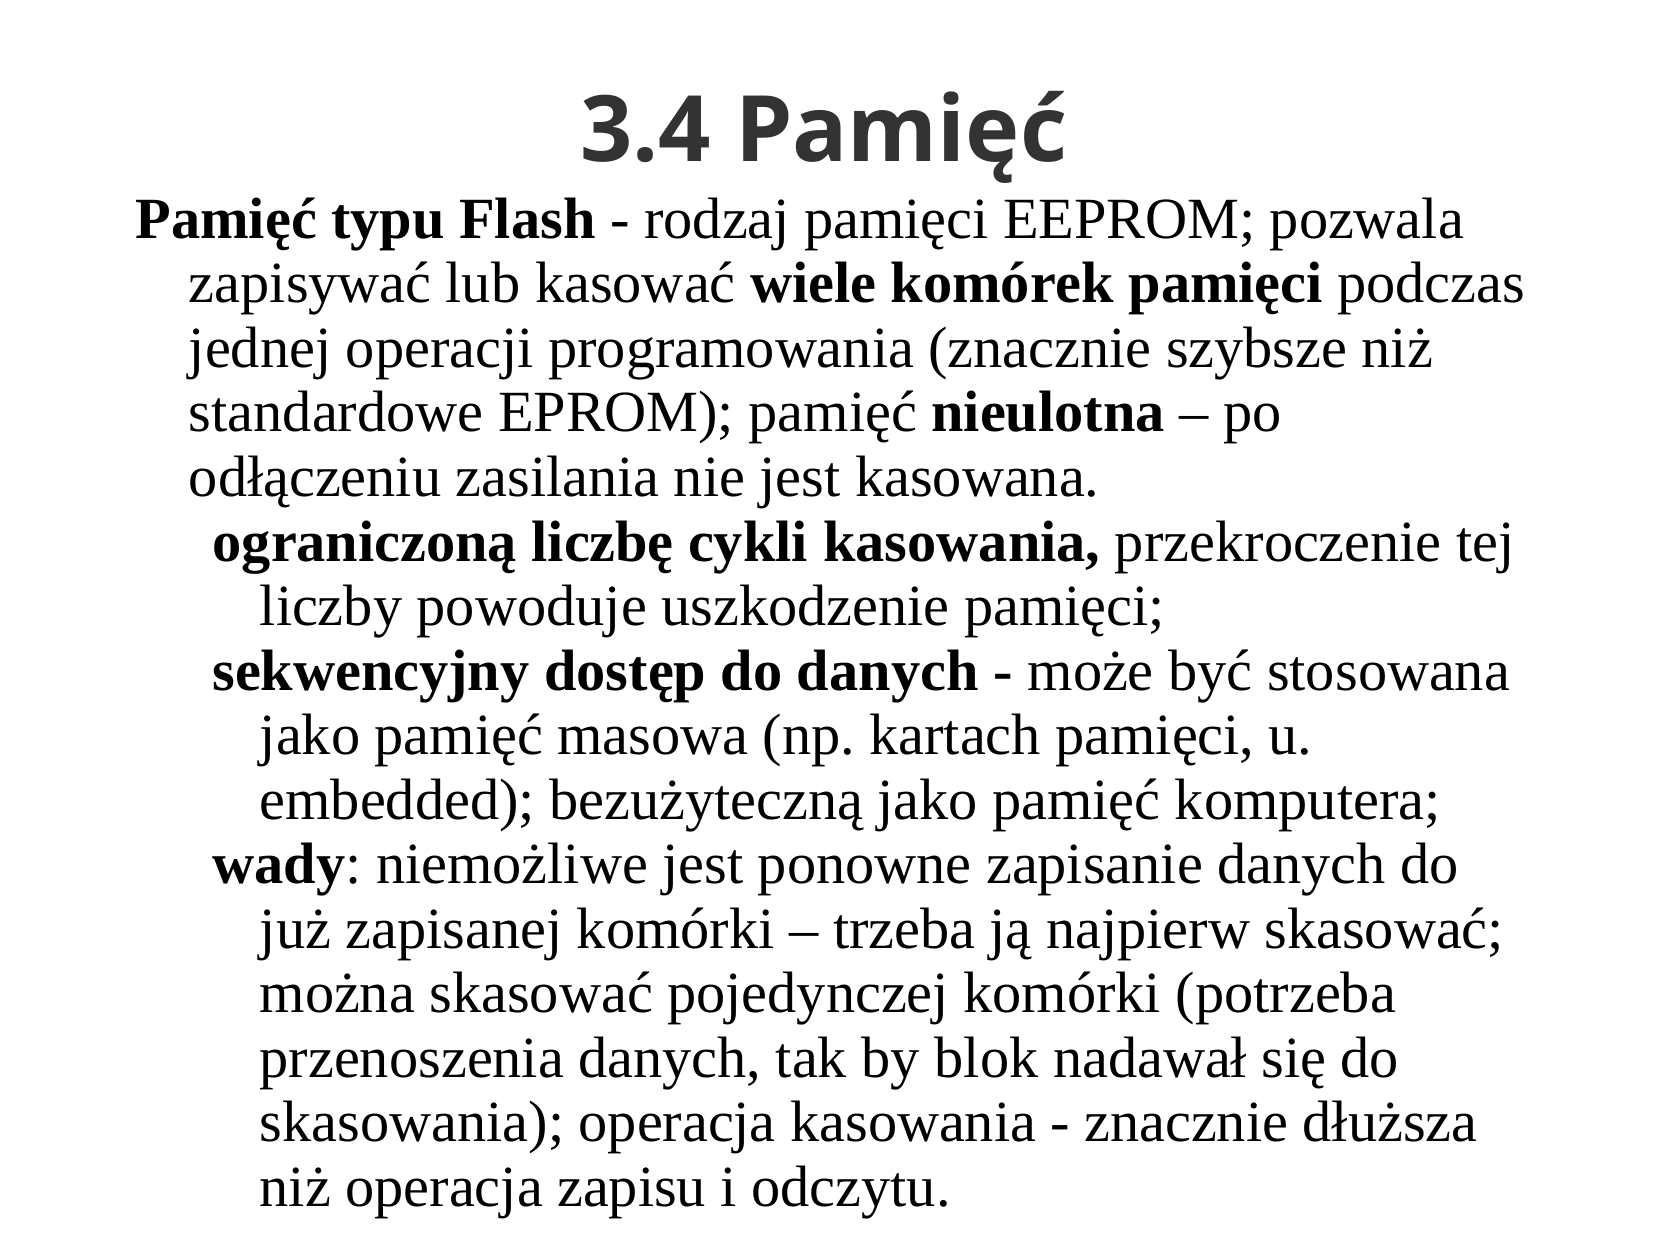

# 3.4 Pamięć
Pamięć typu Flash - rodzaj pamięci EEPROM; pozwala zapisywać lub kasować wiele komórek pamięci podczas jednej operacji programowania (znacznie szybsze niż standardowe EPROM); pamięć nieulotna – po odłączeniu zasilania nie jest kasowana.
ograniczoną liczbę cykli kasowania, przekroczenie tej liczby powoduje uszkodzenie pamięci;
sekwencyjny dostęp do danych - może być stosowana jako pamięć masowa (np. kartach pamięci, u. embedded); bezużyteczną jako pamięć komputera;
wady: niemożliwe jest ponowne zapisanie danych do już zapisanej komórki – trzeba ją najpierw skasować; można skasować pojedynczej komórki (potrzeba przenoszenia danych, tak by blok nadawał się do skasowania); operacja kasowania - znacznie dłuższa niż operacja zapisu i odczytu.